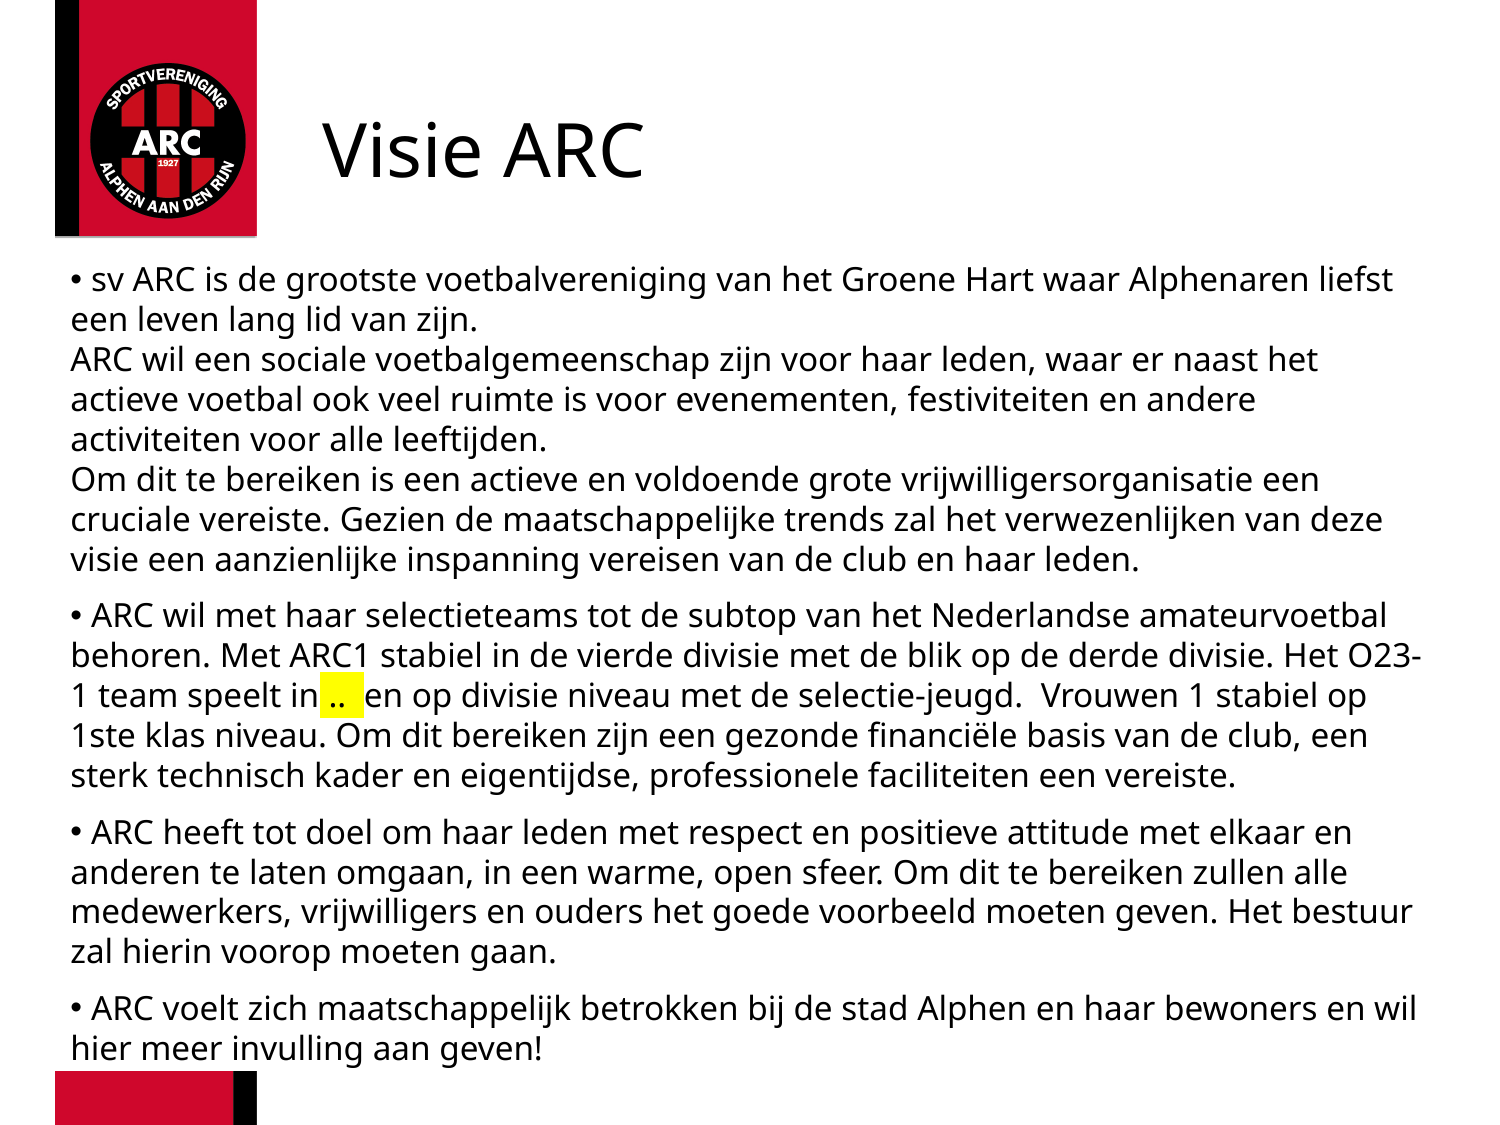

# Visie ARC
 sv ARC is de grootste voetbalvereniging van het Groene Hart waar Alphenaren liefst een leven lang lid van zijn. ​
ARC wil een sociale voetbalgemeenschap zijn voor haar leden, waar er naast het actieve voetbal ook veel ruimte is voor evenementen, festiviteiten en andere activiteiten voor alle leeftijden. ​
Om dit te bereiken is een actieve en voldoende grote vrijwilligersorganisatie een cruciale vereiste. Gezien de maatschappelijke trends zal het verwezenlijken van deze visie een aanzienlijke inspanning vereisen van de club en haar leden.​
 ARC wil met haar selectieteams tot de subtop van het Nederlandse amateurvoetbal behoren. Met ARC1 stabiel in de vierde divisie met de blik op de derde divisie. Het O23-1 team speelt in ..  en op divisie niveau met de selectie-jeugd.  Vrouwen 1 stabiel op 1ste klas niveau. Om dit bereiken zijn een gezonde financiële basis van de club, een sterk technisch kader en eigentijdse, professionele faciliteiten een vereiste. ​
 ARC heeft tot doel om haar leden met respect en positieve attitude met elkaar en anderen te laten omgaan, in een warme, open sfeer. Om dit te bereiken zullen alle medewerkers, vrijwilligers en ouders het goede voorbeeld moeten geven. Het bestuur zal hierin voorop moeten gaan.​
 ARC voelt zich maatschappelijk betrokken bij de stad Alphen en haar bewoners en wil hier meer invulling aan geven!